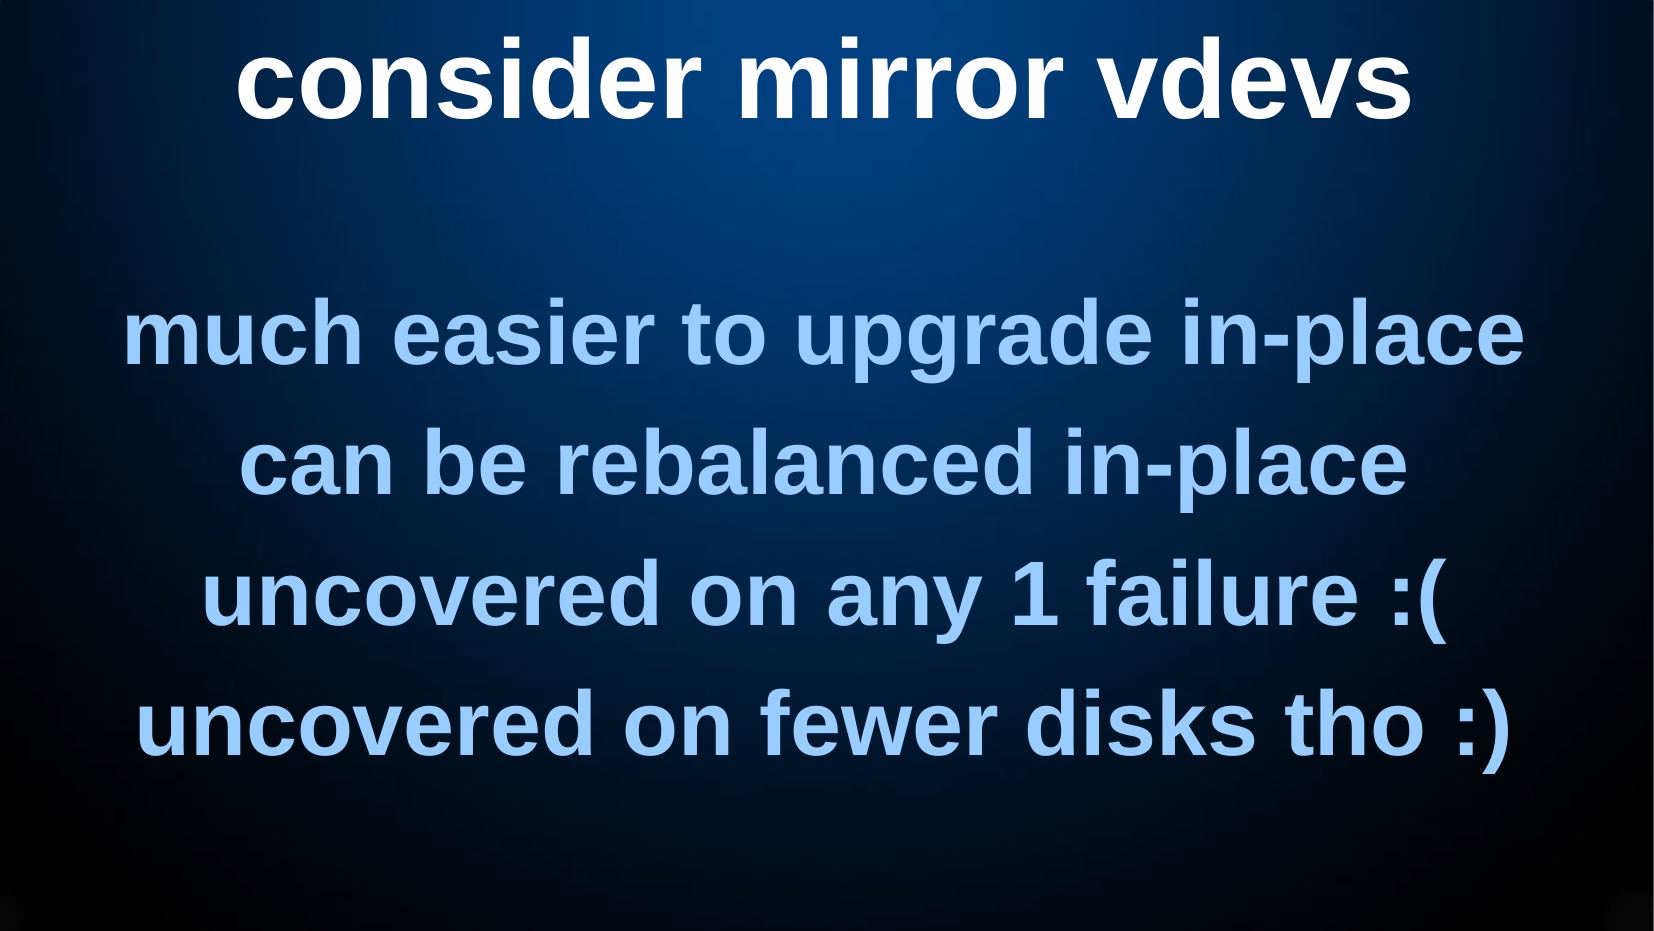

# consider mirror vdevs
much easier to upgrade in-place
can be rebalanced in-place
uncovered on any 1 failure :(
uncovered on fewer disks tho :)